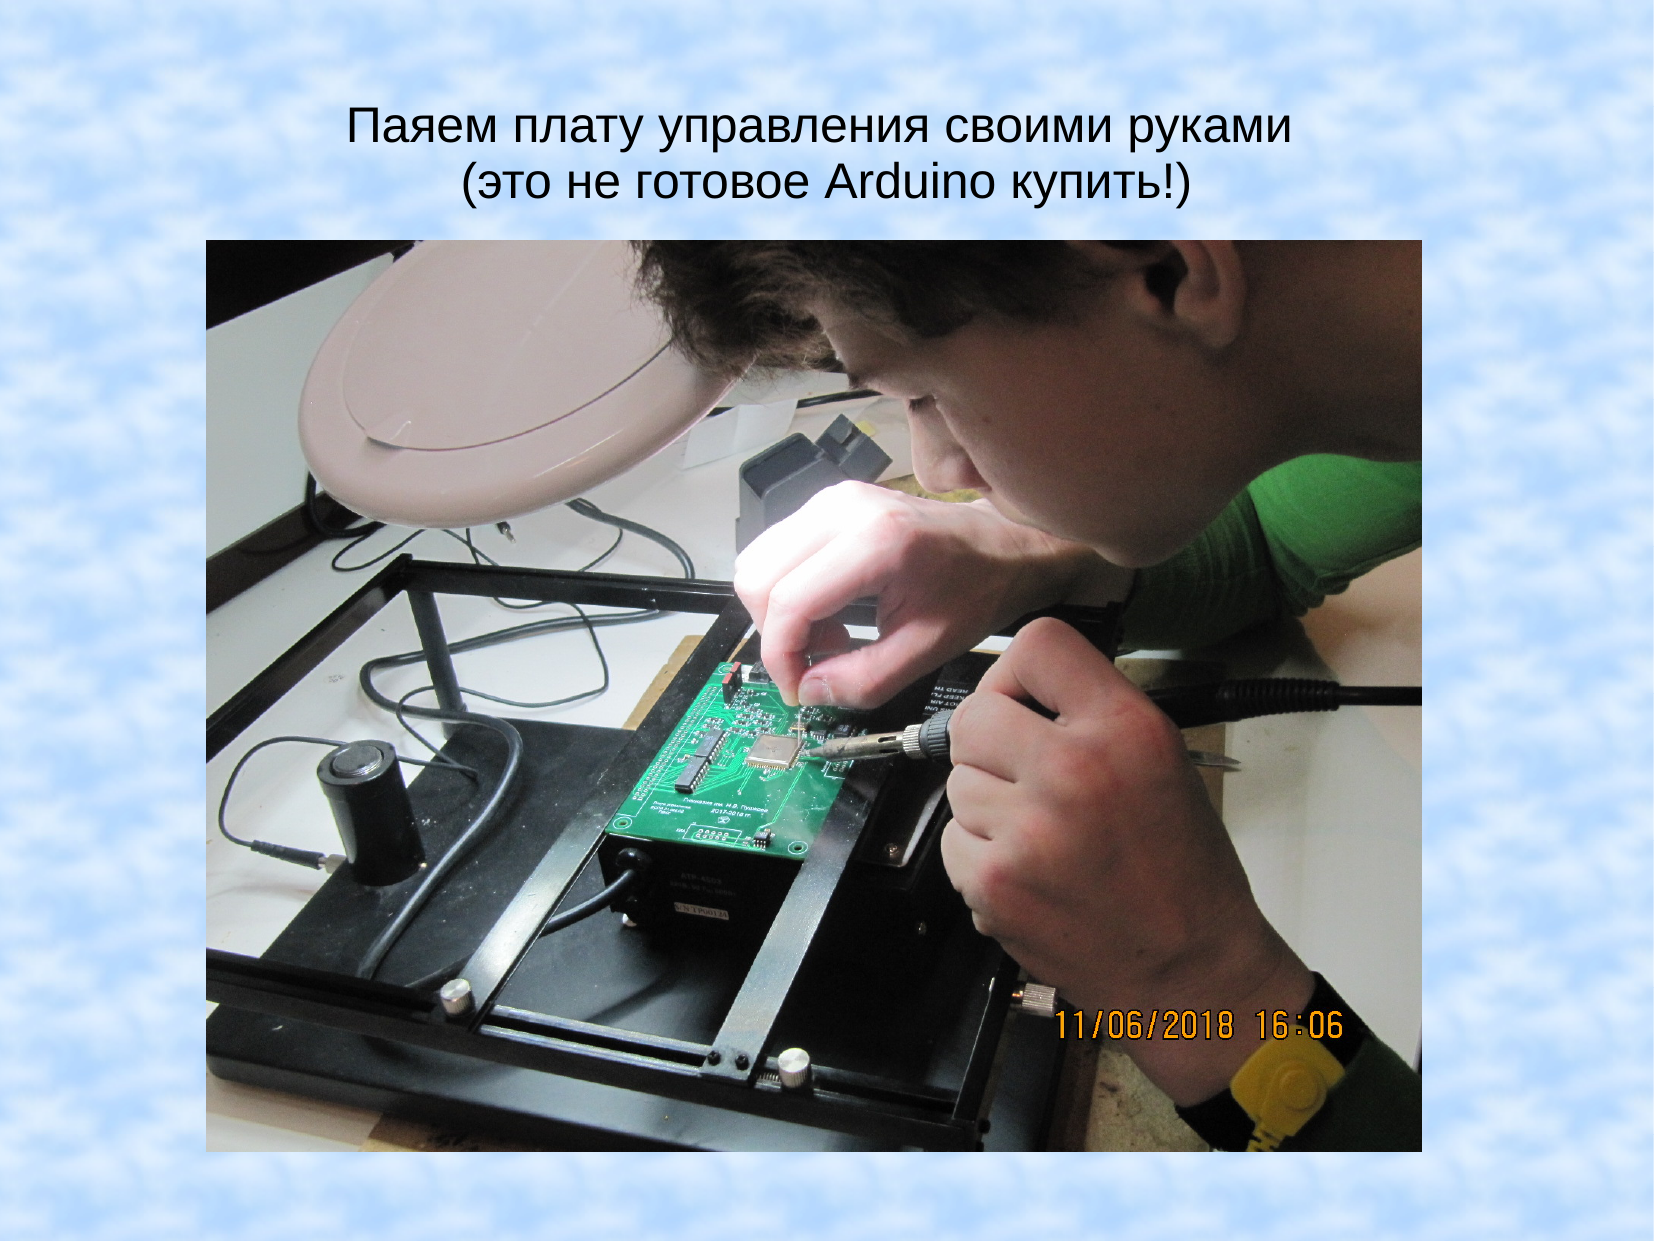

# Паяем плату управления своими руками (это не готовое Arduino купить!)